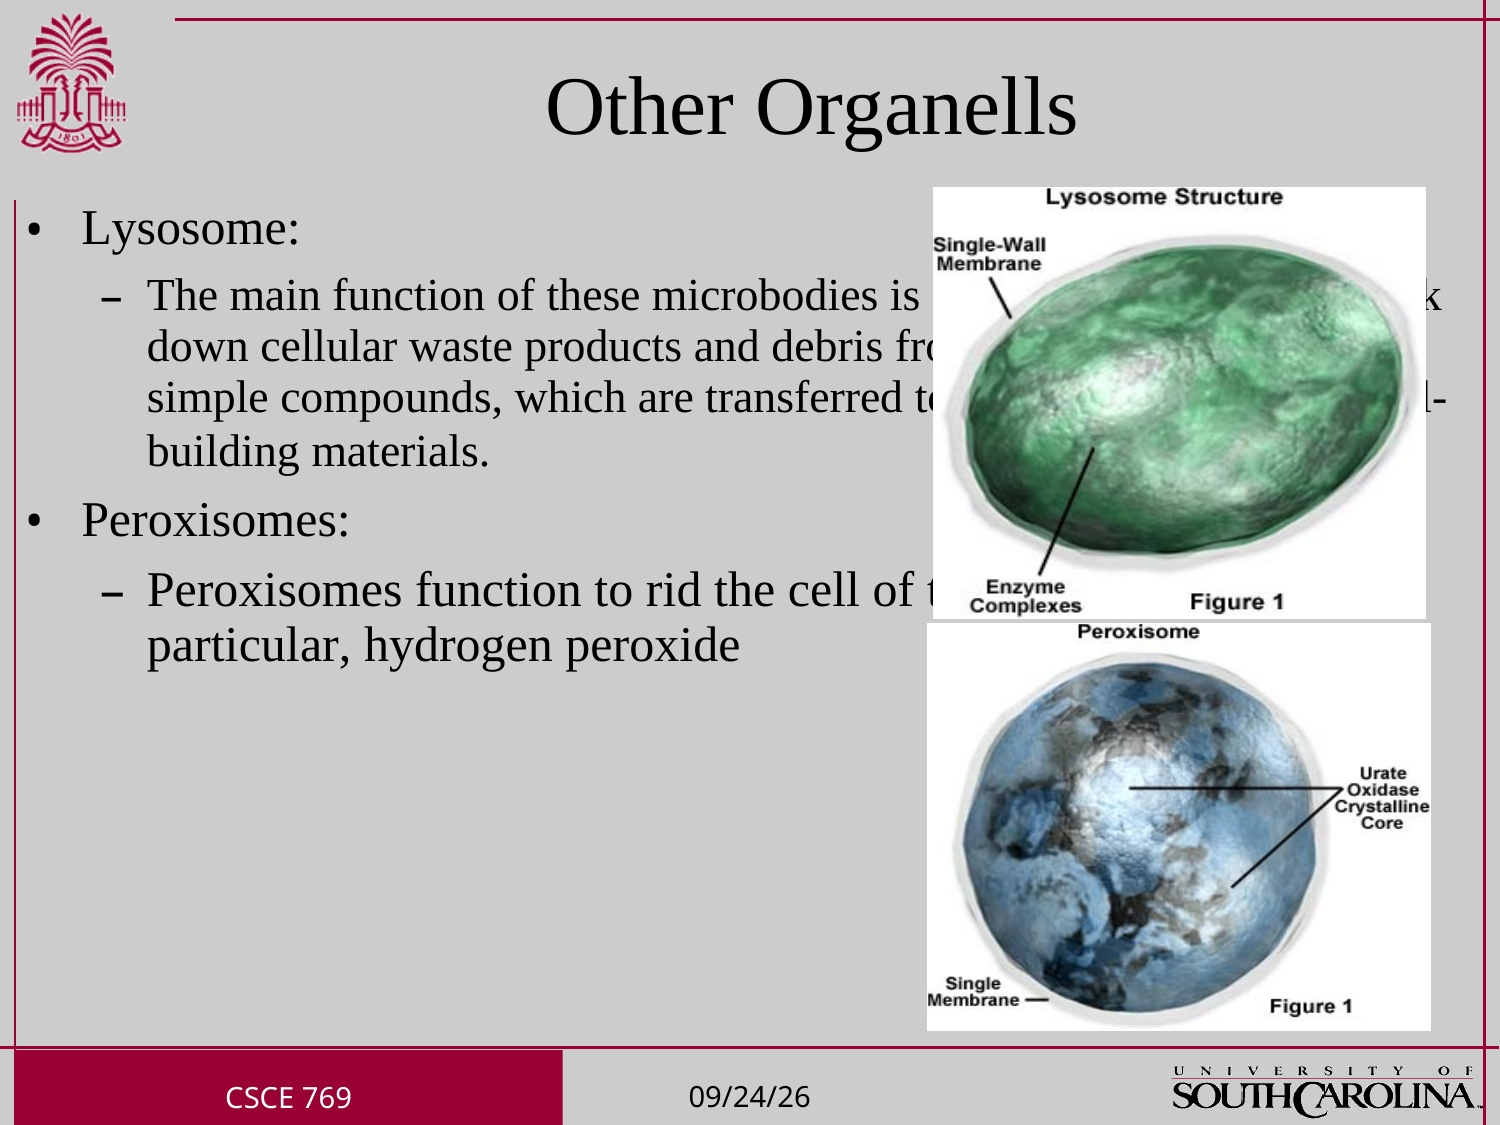

# Other Organells
Lysosome:
The main function of these microbodies is digestion. Lysosomes break down cellular waste products and debris from outside the cell into simple compounds, which are transferred to the cytoplasm as new cell-building materials.
Peroxisomes:
Peroxisomes function to rid the cell of toxic substances, in particular, hydrogen peroxide